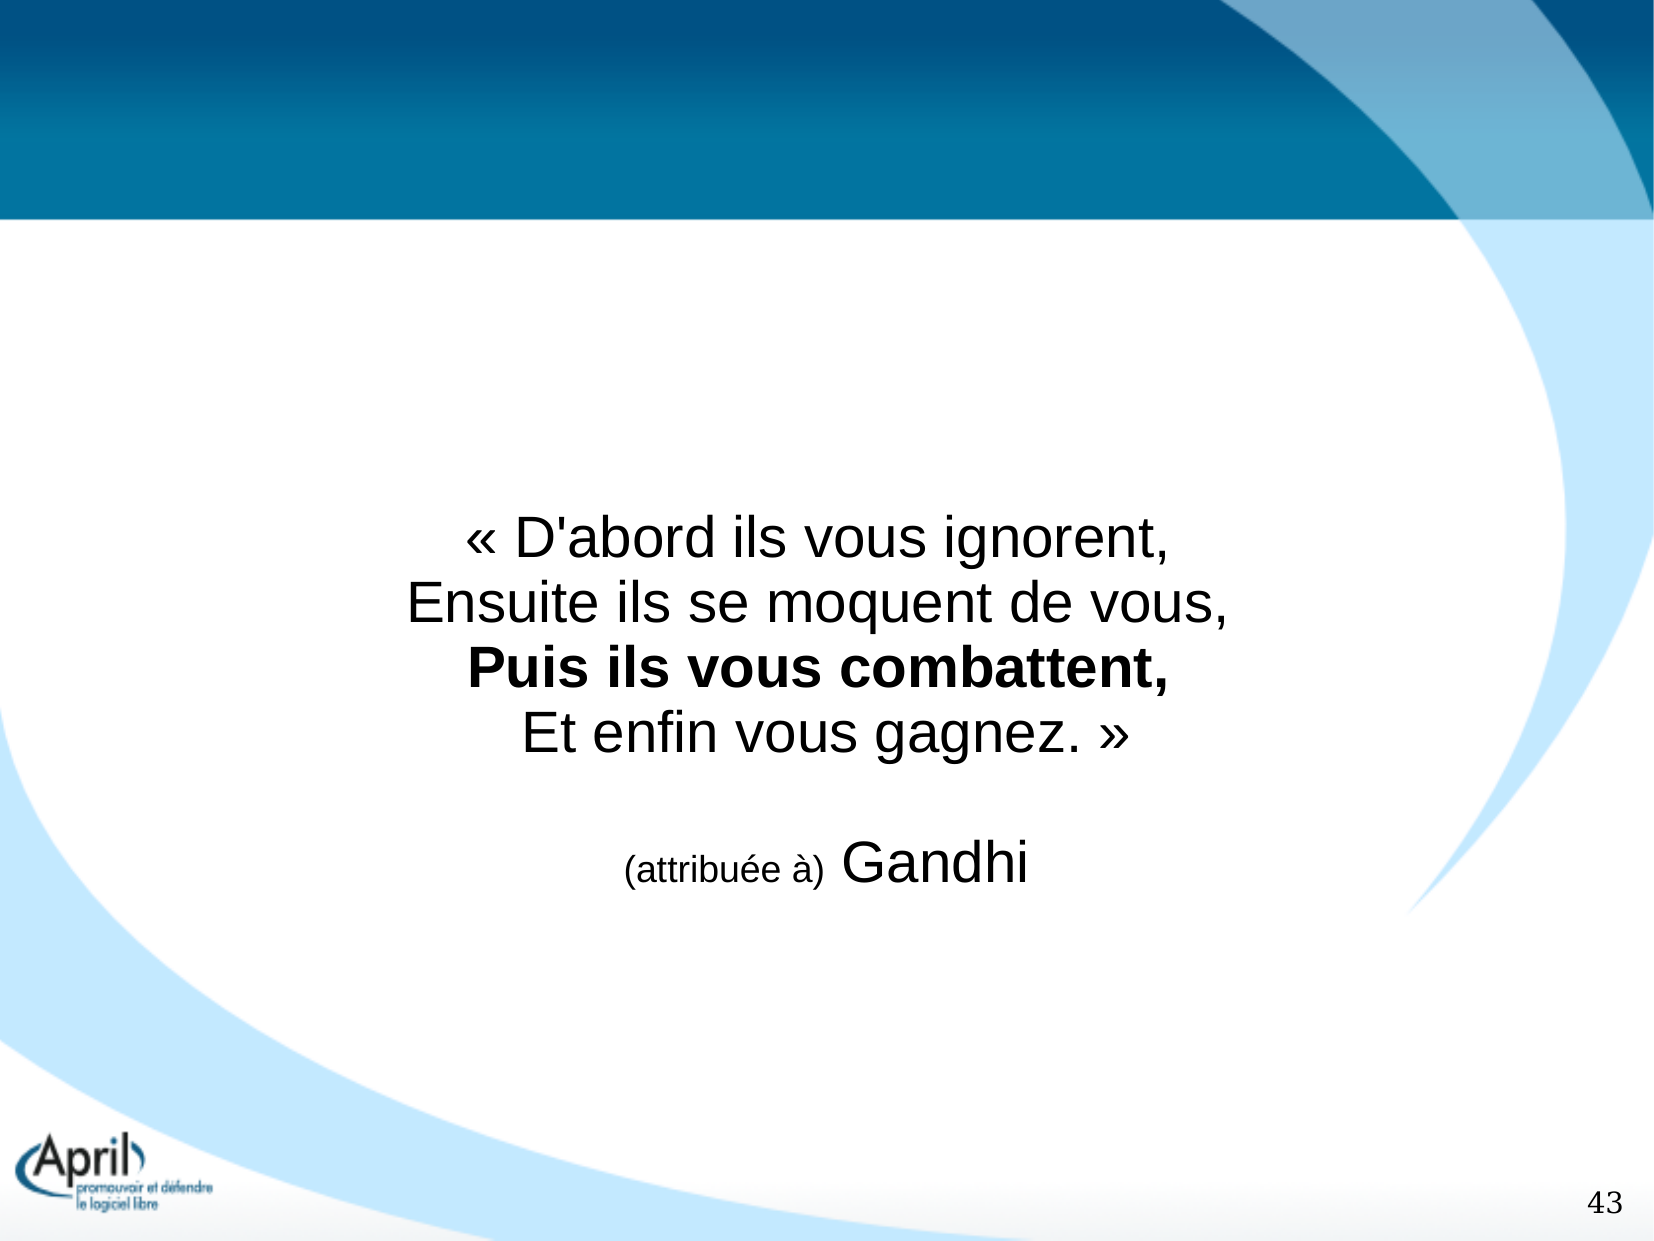

#
« D'abord ils vous ignorent,
Ensuite ils se moquent de vous,
Puis ils vous combattent,
Et enfin vous gagnez. »
(attribuée à) Gandhi
43